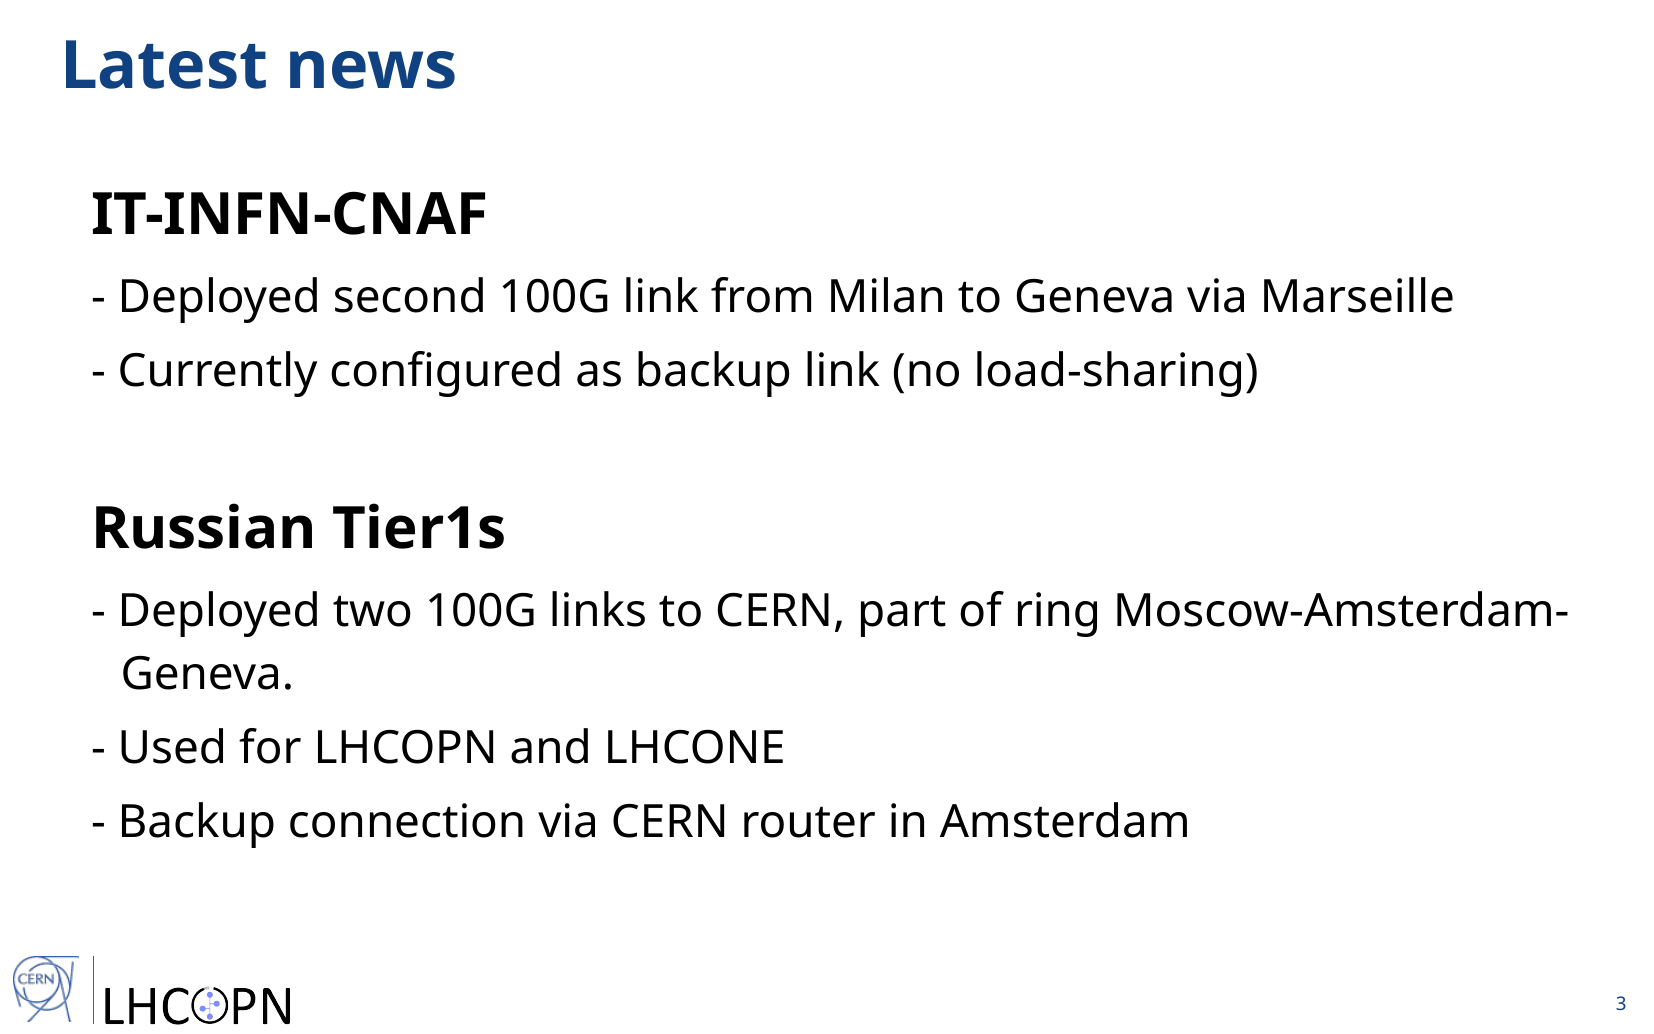

# Latest news
IT-INFN-CNAF
- Deployed second 100G link from Milan to Geneva via Marseille
- Currently configured as backup link (no load-sharing)
Russian Tier1s
- Deployed two 100G links to CERN, part of ring Moscow-Amsterdam-Geneva.
- Used for LHCOPN and LHCONE
- Backup connection via CERN router in Amsterdam